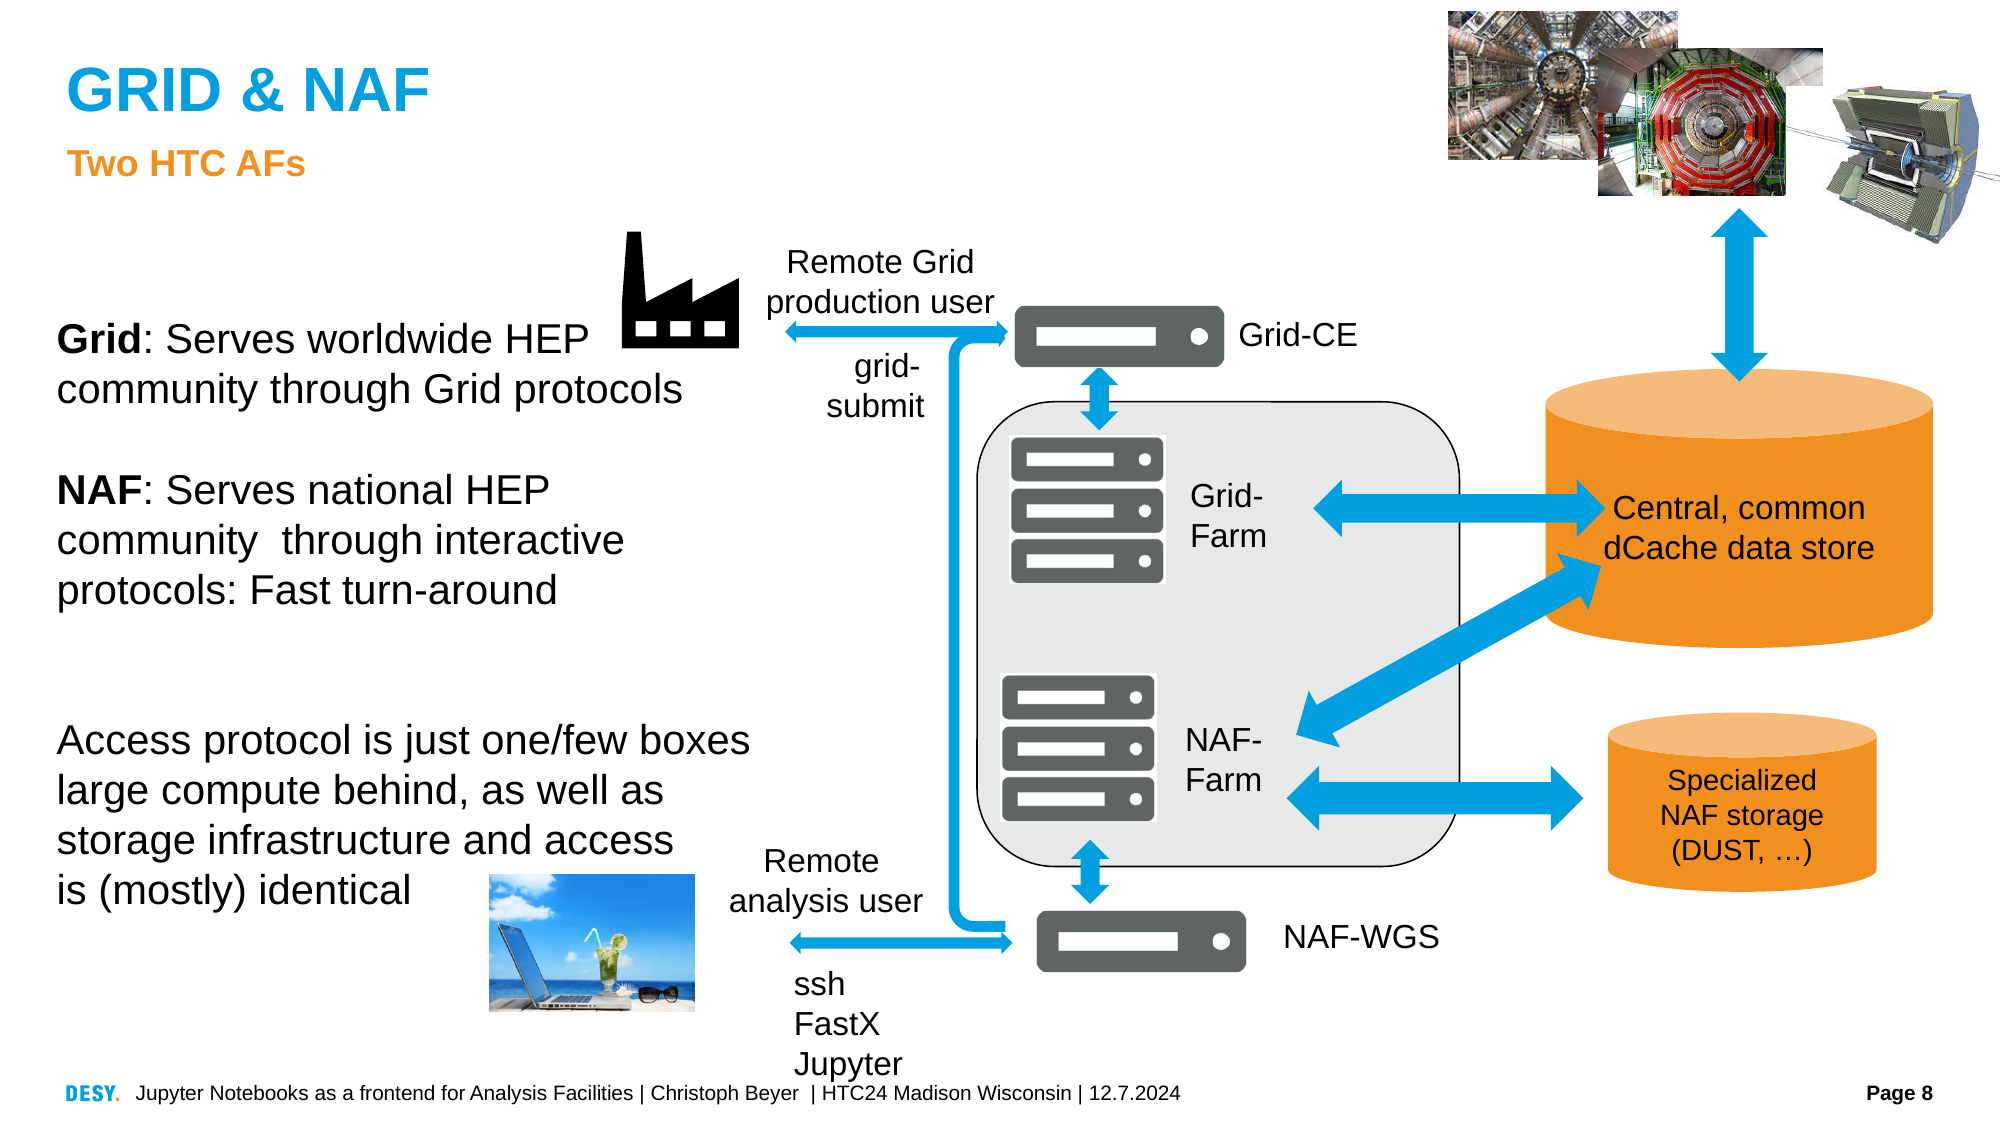

# GRID & NAF
Two HTC AFs
Remote Grid
production user
Grid: Serves worldwide HEP
community through Grid protocols
NAF: Serves national HEP
community through interactive
protocols: Fast turn-around
Access protocol is just one/few boxes
large compute behind, as well as
storage infrastructure and access
is (mostly) identical
Grid-CE
 grid-
submit
Central, common
dCache data store
Grid-
Farm
NAF-
Farm
Specialized
NAF storage
(DUST, …)
Remote
analysis user
NAF-WGS
ssh
FastX Jupyter
 Jupyter Notebooks as a frontend for Analysis Facilities | Christoph Beyer | HTC24 Madison Wisconsin | 12.7.2024